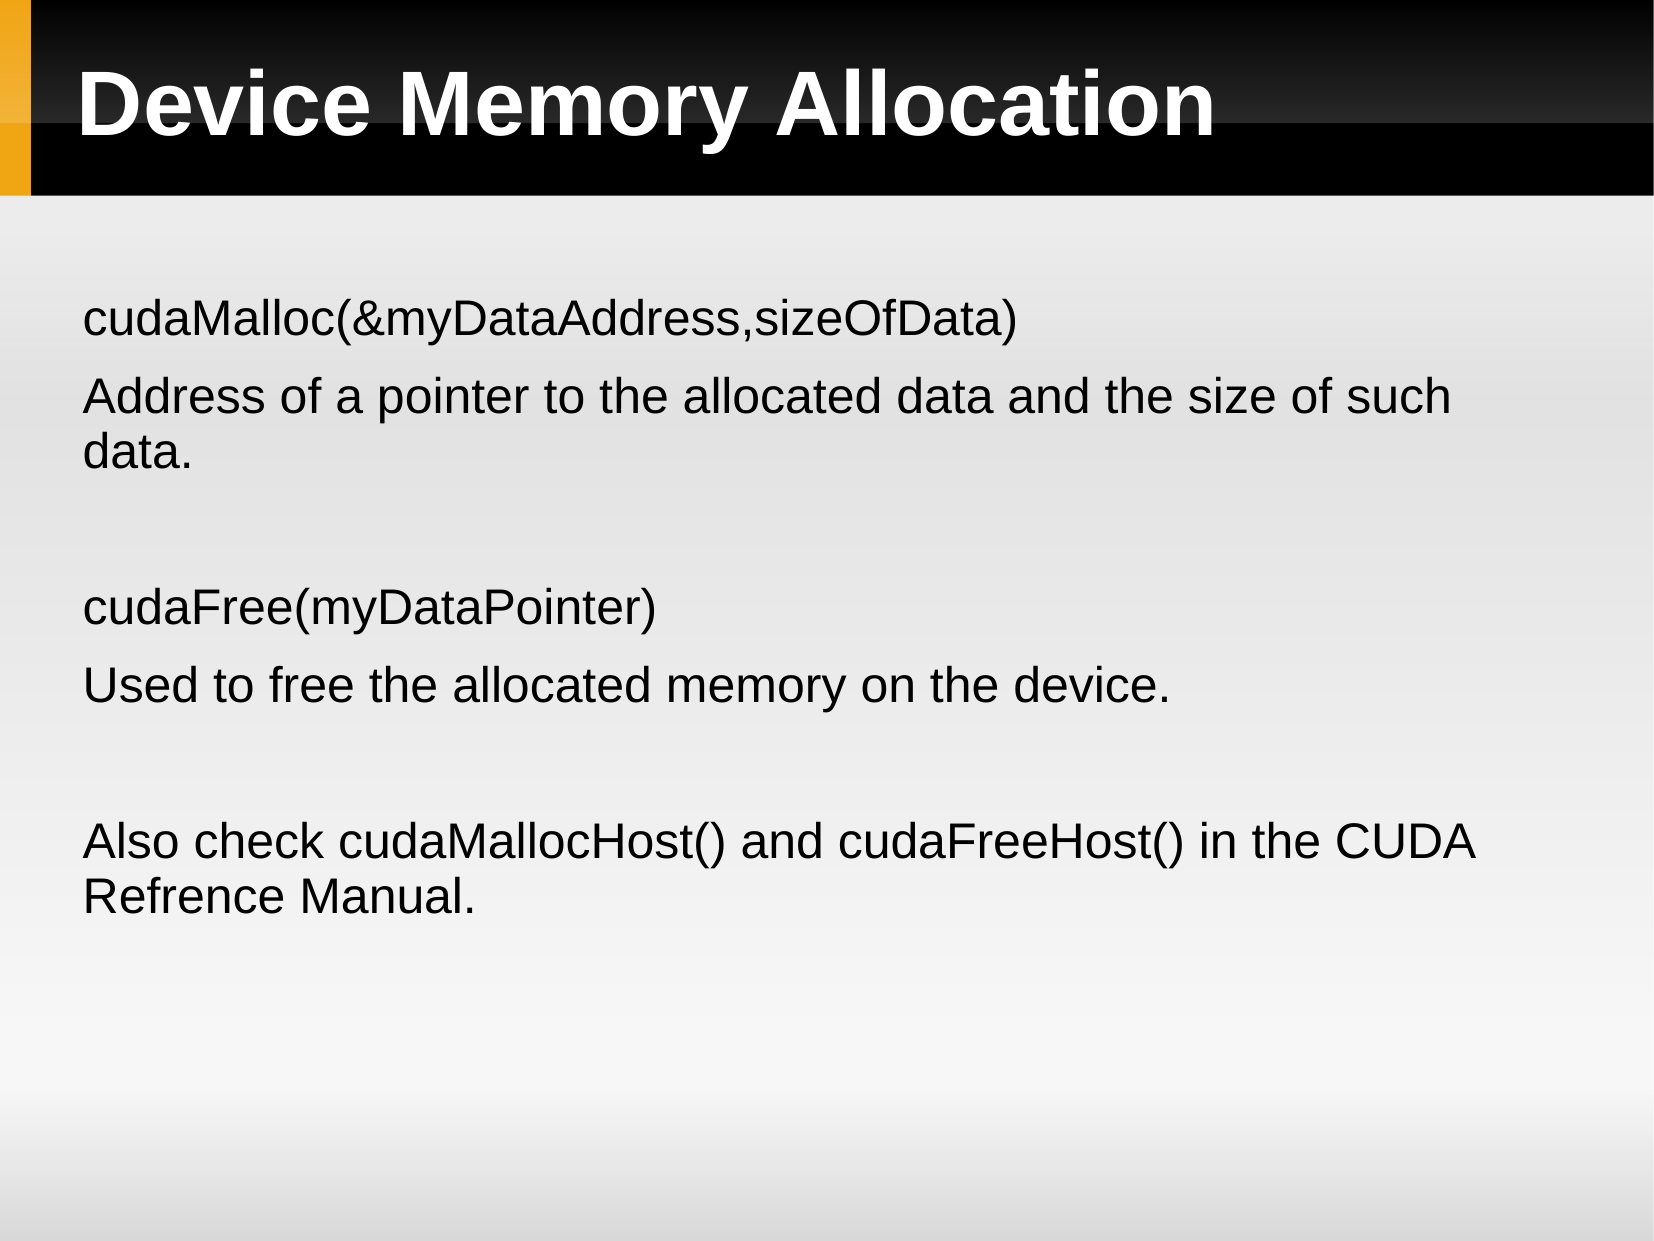

# Device Memory Allocation
cudaMalloc(&myDataAddress,sizeOfData)
Address of a pointer to the allocated data and the size of such data.
cudaFree(myDataPointer)
Used to free the allocated memory on the device.
Also check cudaMallocHost() and cudaFreeHost() in the CUDA Refrence Manual.